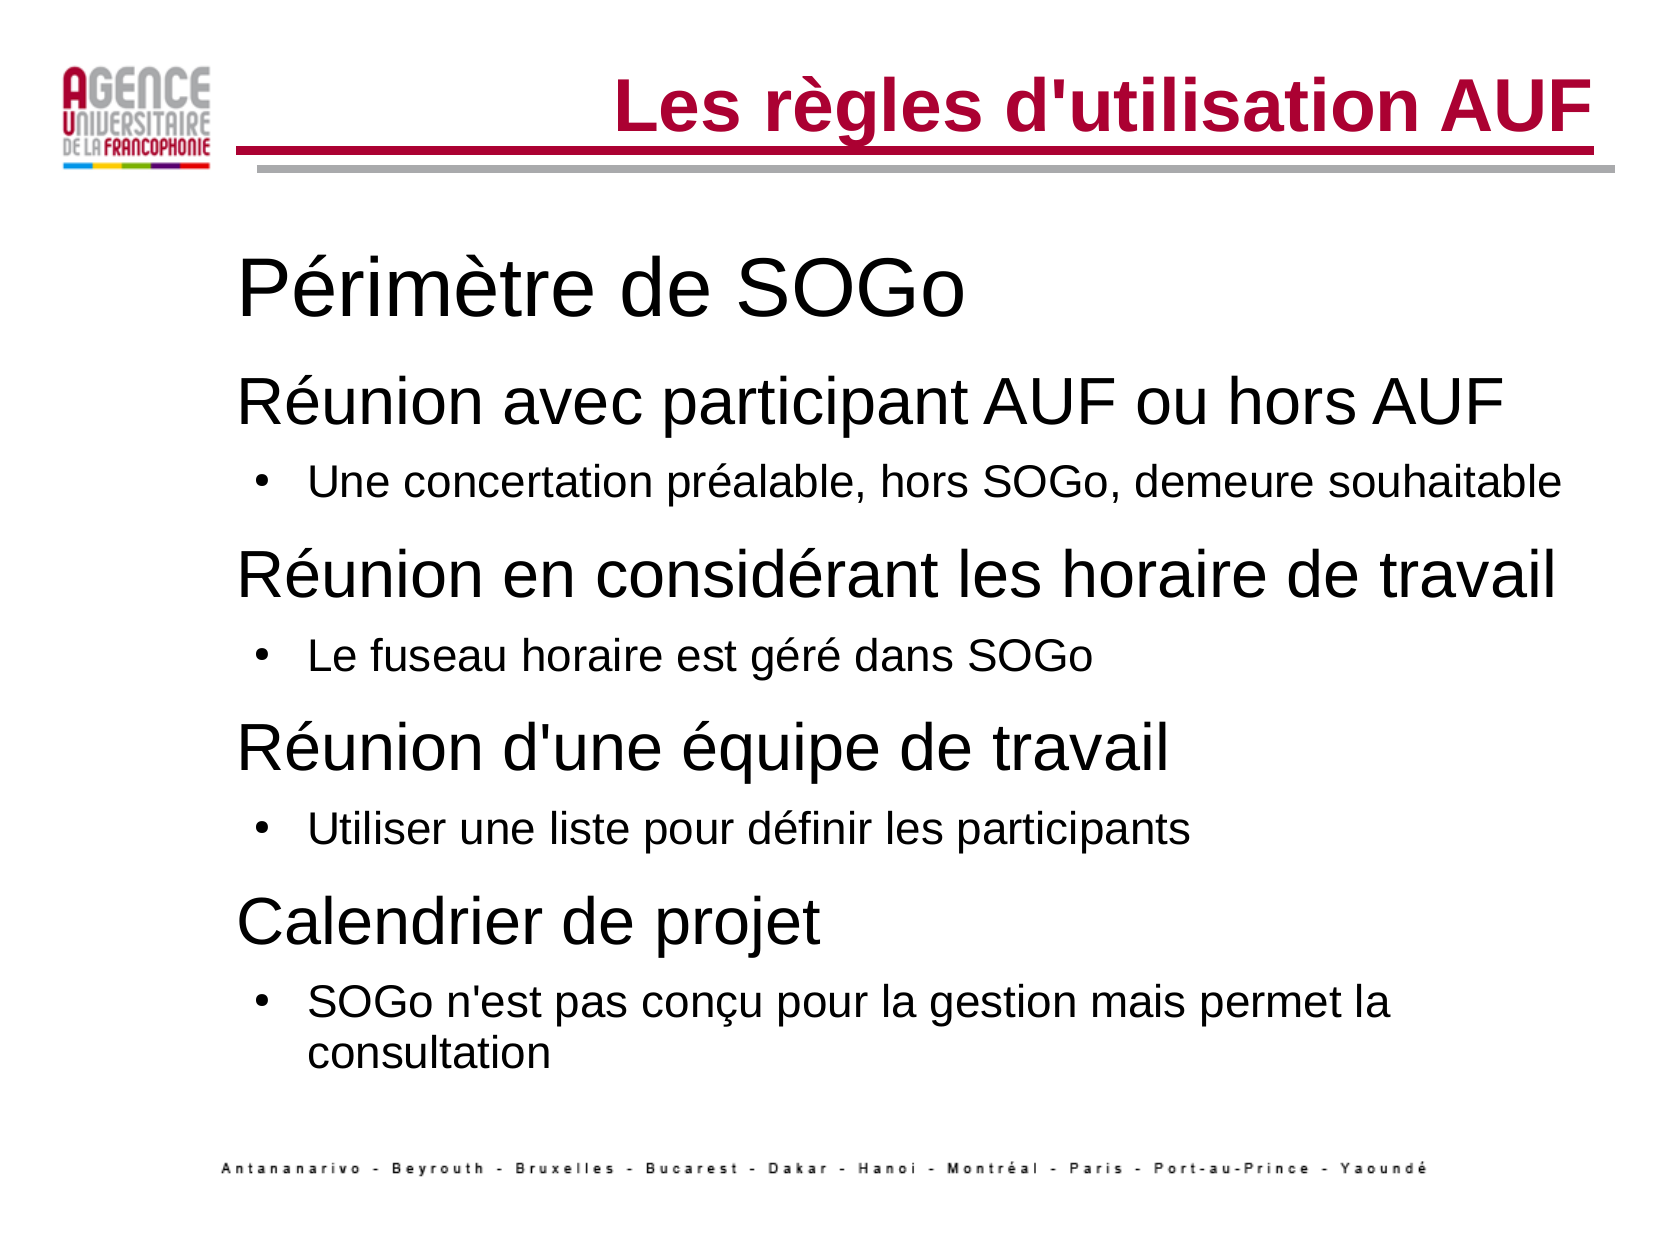

# Les règles d'utilisation AUF
Périmètre de SOGo
Réunion avec participant AUF ou hors AUF
Une concertation préalable, hors SOGo, demeure souhaitable
Réunion en considérant les horaire de travail
Le fuseau horaire est géré dans SOGo
Réunion d'une équipe de travail
Utiliser une liste pour définir les participants
Calendrier de projet
SOGo n'est pas conçu pour la gestion mais permet la consultation